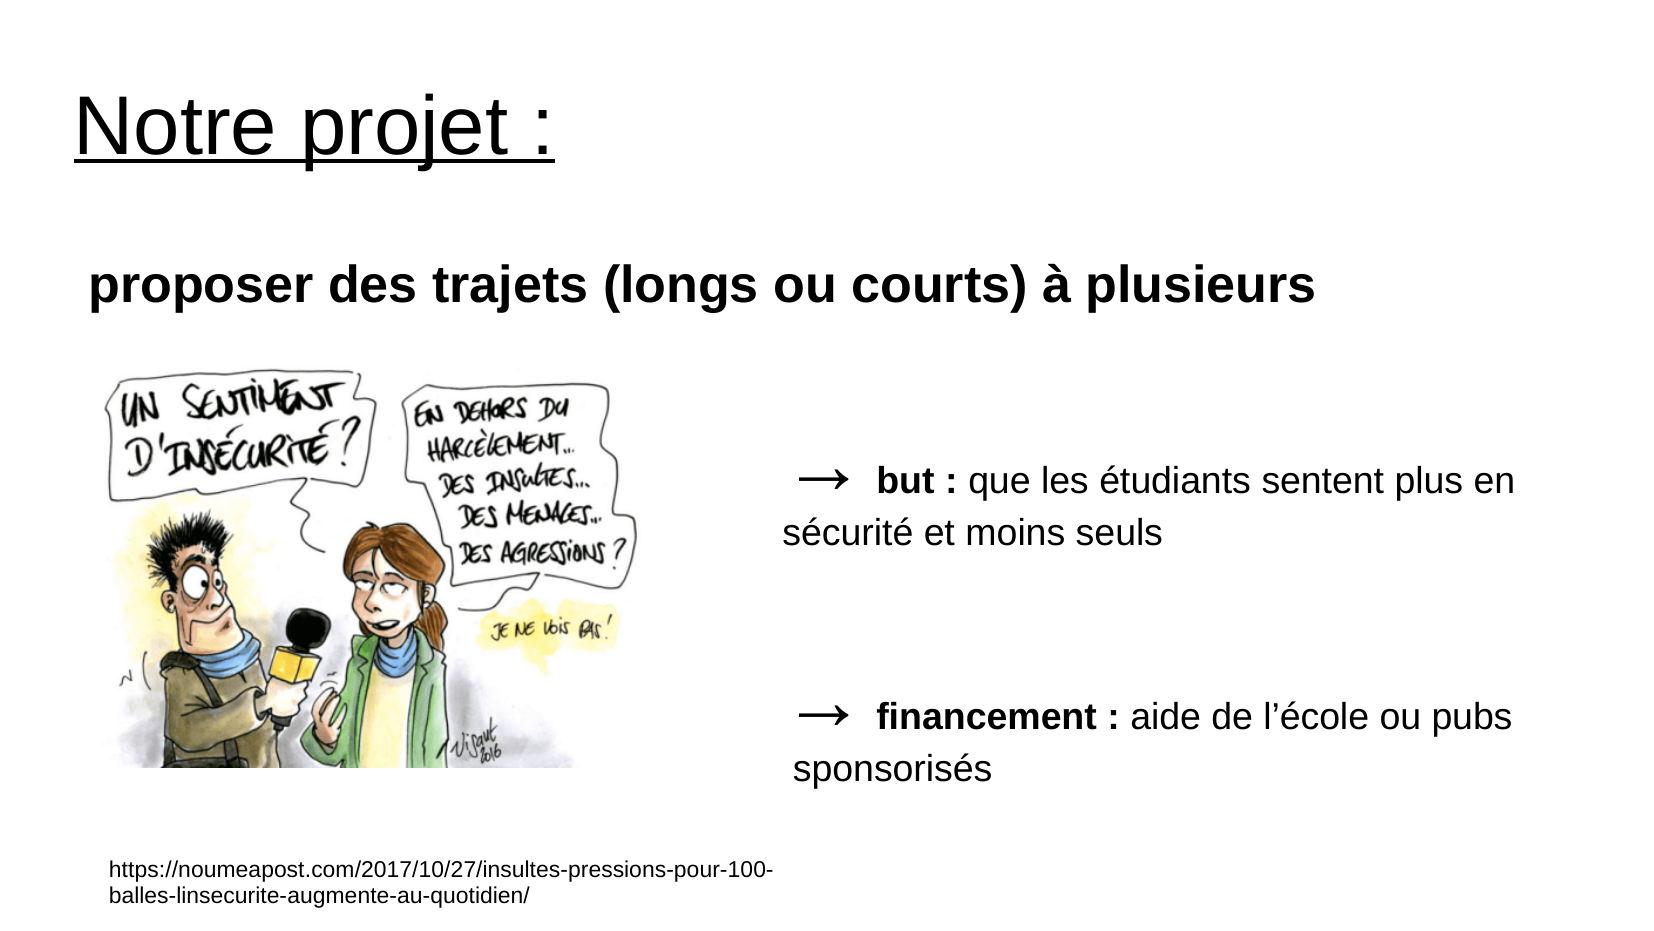

Notre projet :
 proposer des trajets (longs ou courts) à plusieurs
→ but : que les étudiants sentent plus en sécurité et moins seuls
→ financement : aide de l’école ou pubs
 sponsorisés
https://noumeapost.com/2017/10/27/insultes-pressions-pour-100-balles-linsecurite-augmente-au-quotidien/